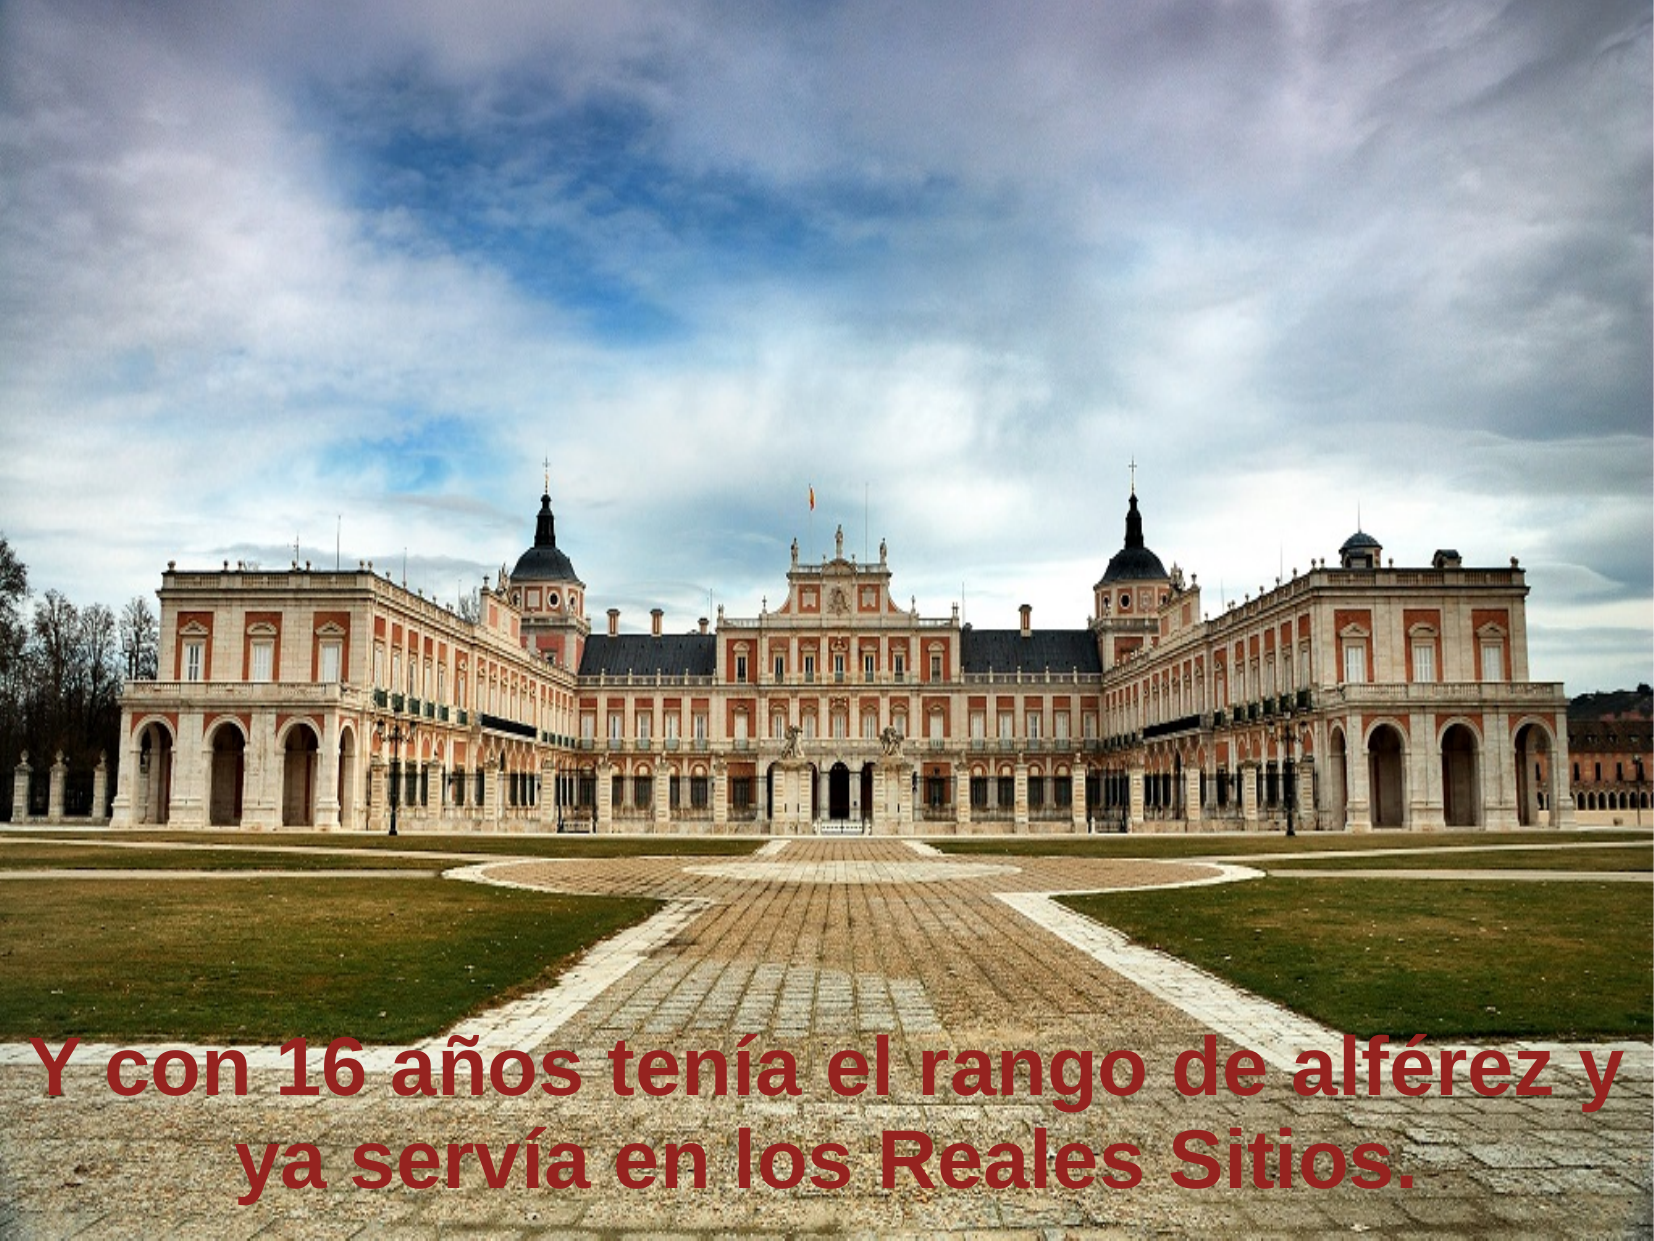

# Y con 16 años tenía el rango de alférez y ya servía en los Reales Sitios.